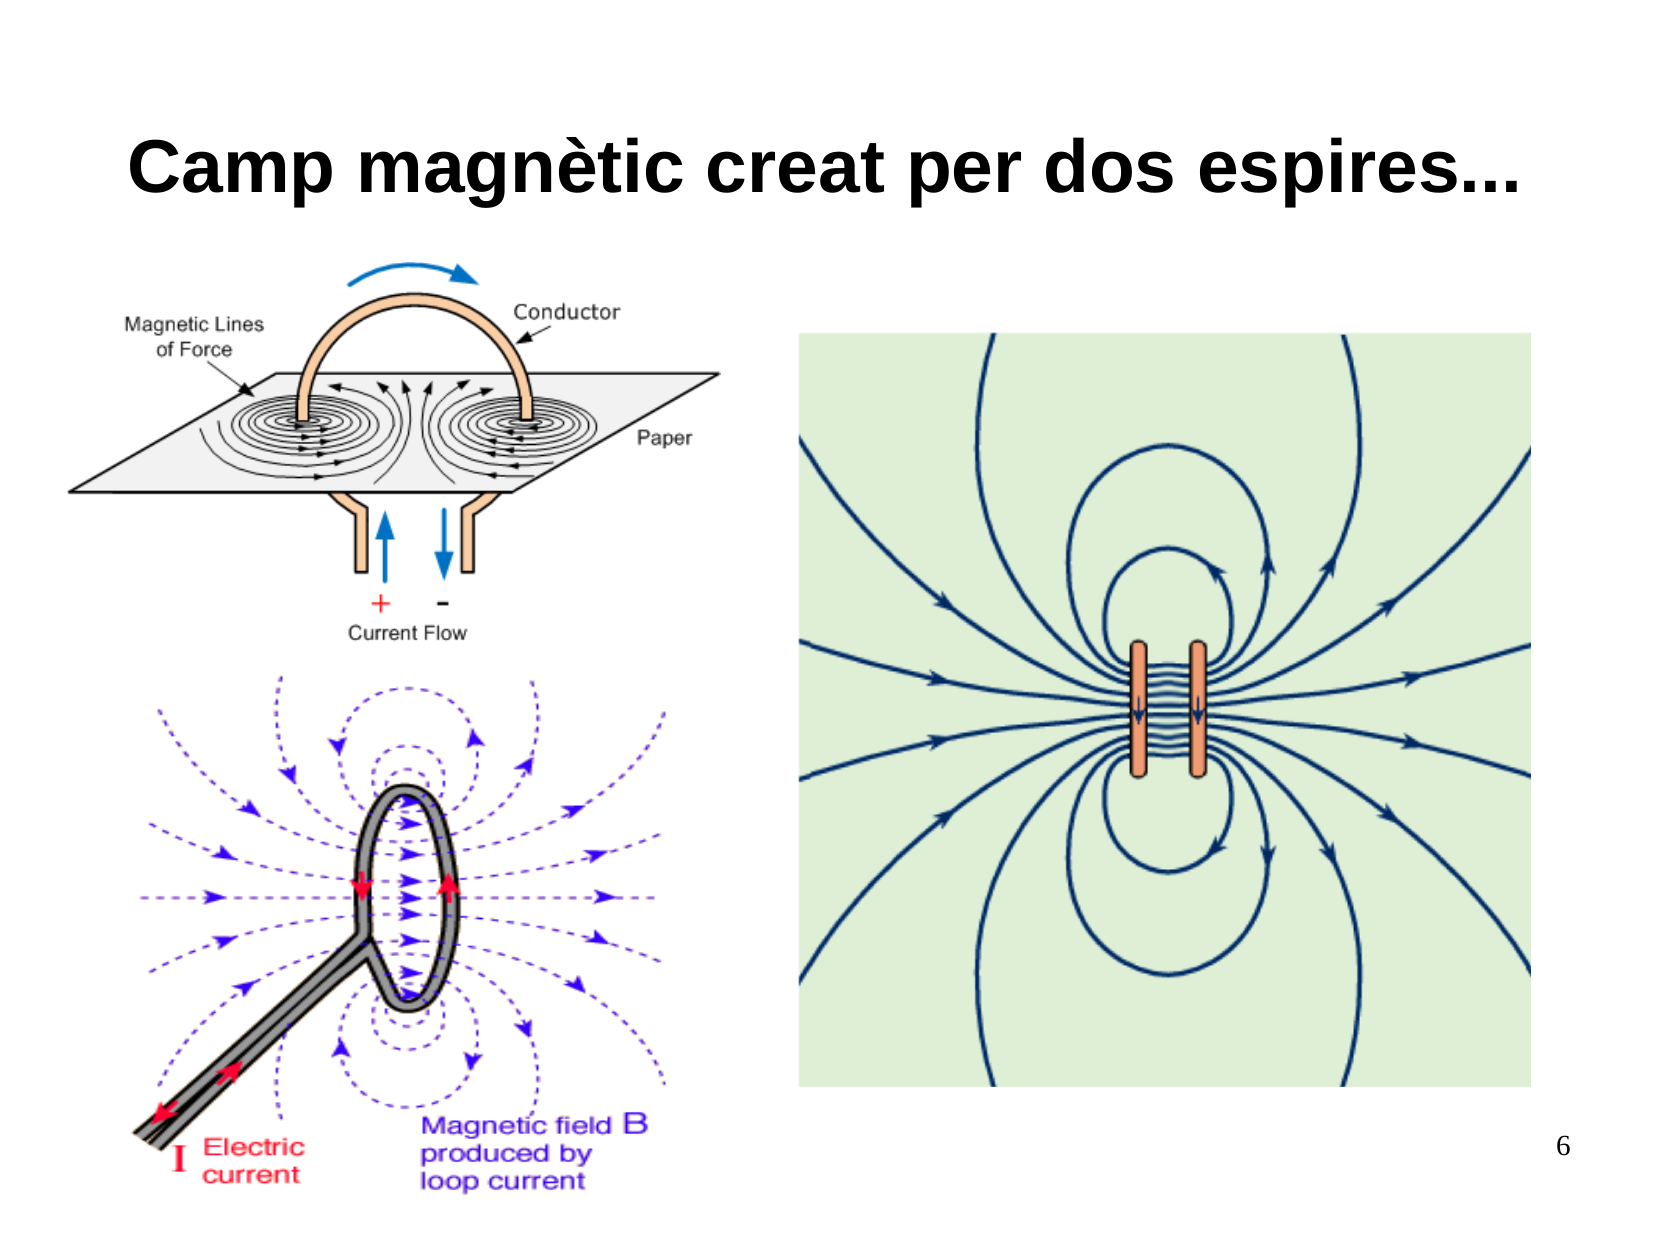

Camp magnètic creat per dos espires...
6